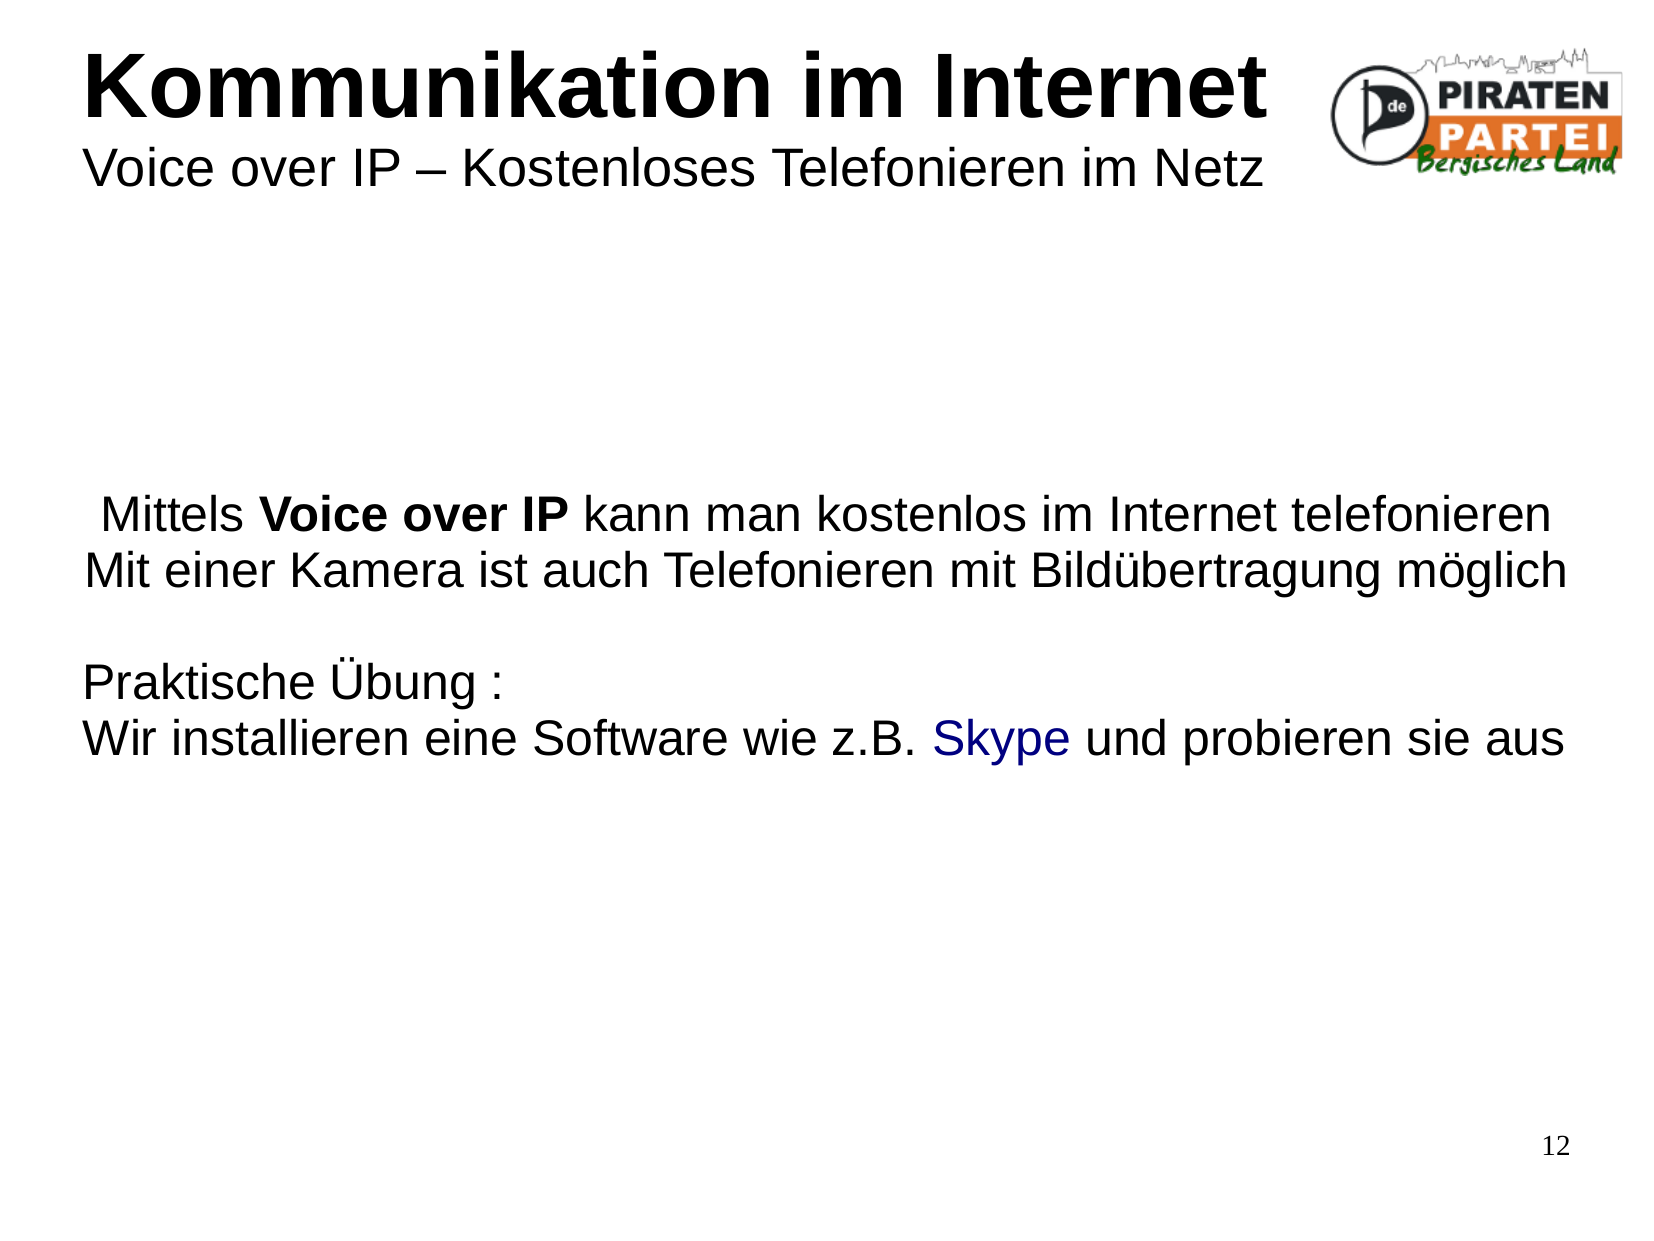

# Kommunikation im Internet Voice over IP – Kostenloses Telefonieren im Netz
Mittels Voice over IP kann man kostenlos im Internet telefonieren
Mit einer Kamera ist auch Telefonieren mit Bildübertragung möglich
Praktische Übung :
Wir installieren eine Software wie z.B. Skype und probieren sie aus
12